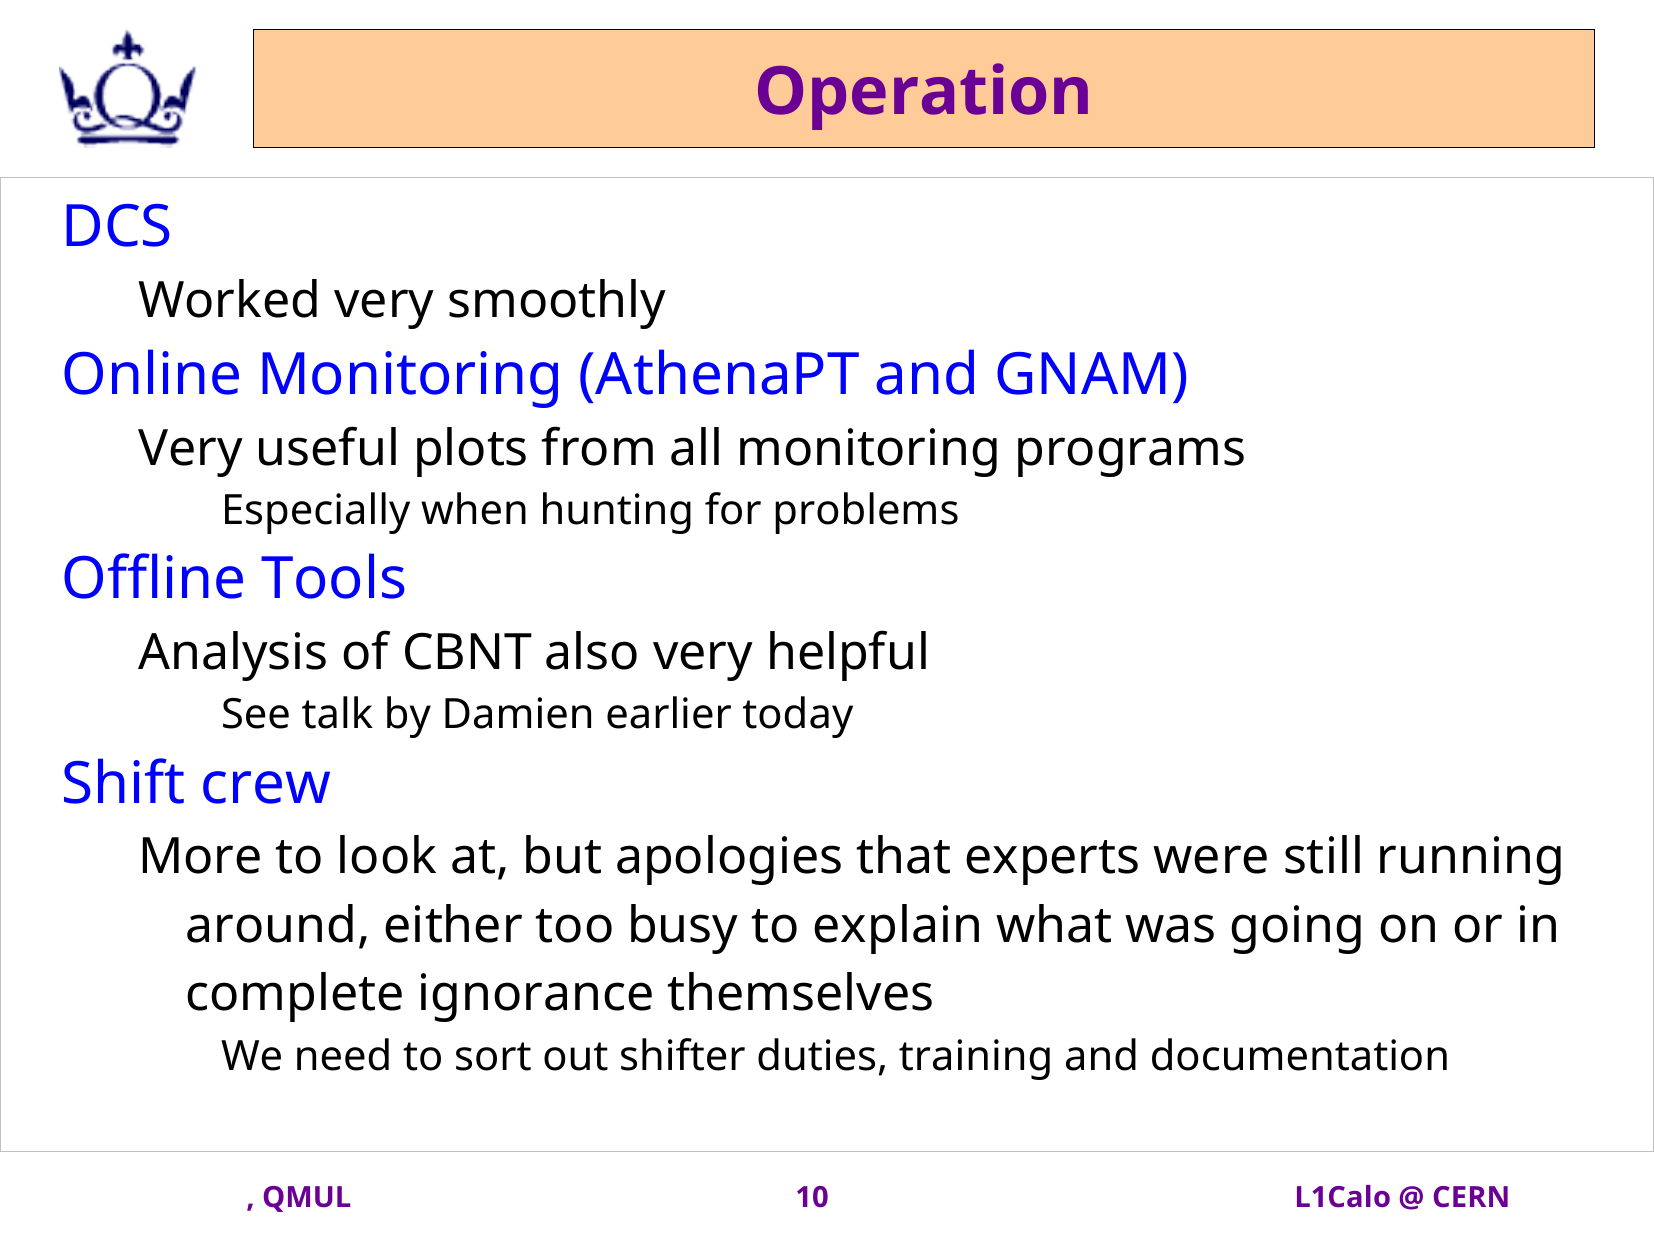

# Operation
DCS
Worked very smoothly
Online Monitoring (AthenaPT and GNAM)
Very useful plots from all monitoring programs
Especially when hunting for problems
Offline Tools
Analysis of CBNT also very helpful
See talk by Damien earlier today
Shift crew
More to look at, but apologies that experts were still running around, either too busy to explain what was going on or in complete ignorance themselves
We need to sort out shifter duties, training and documentation